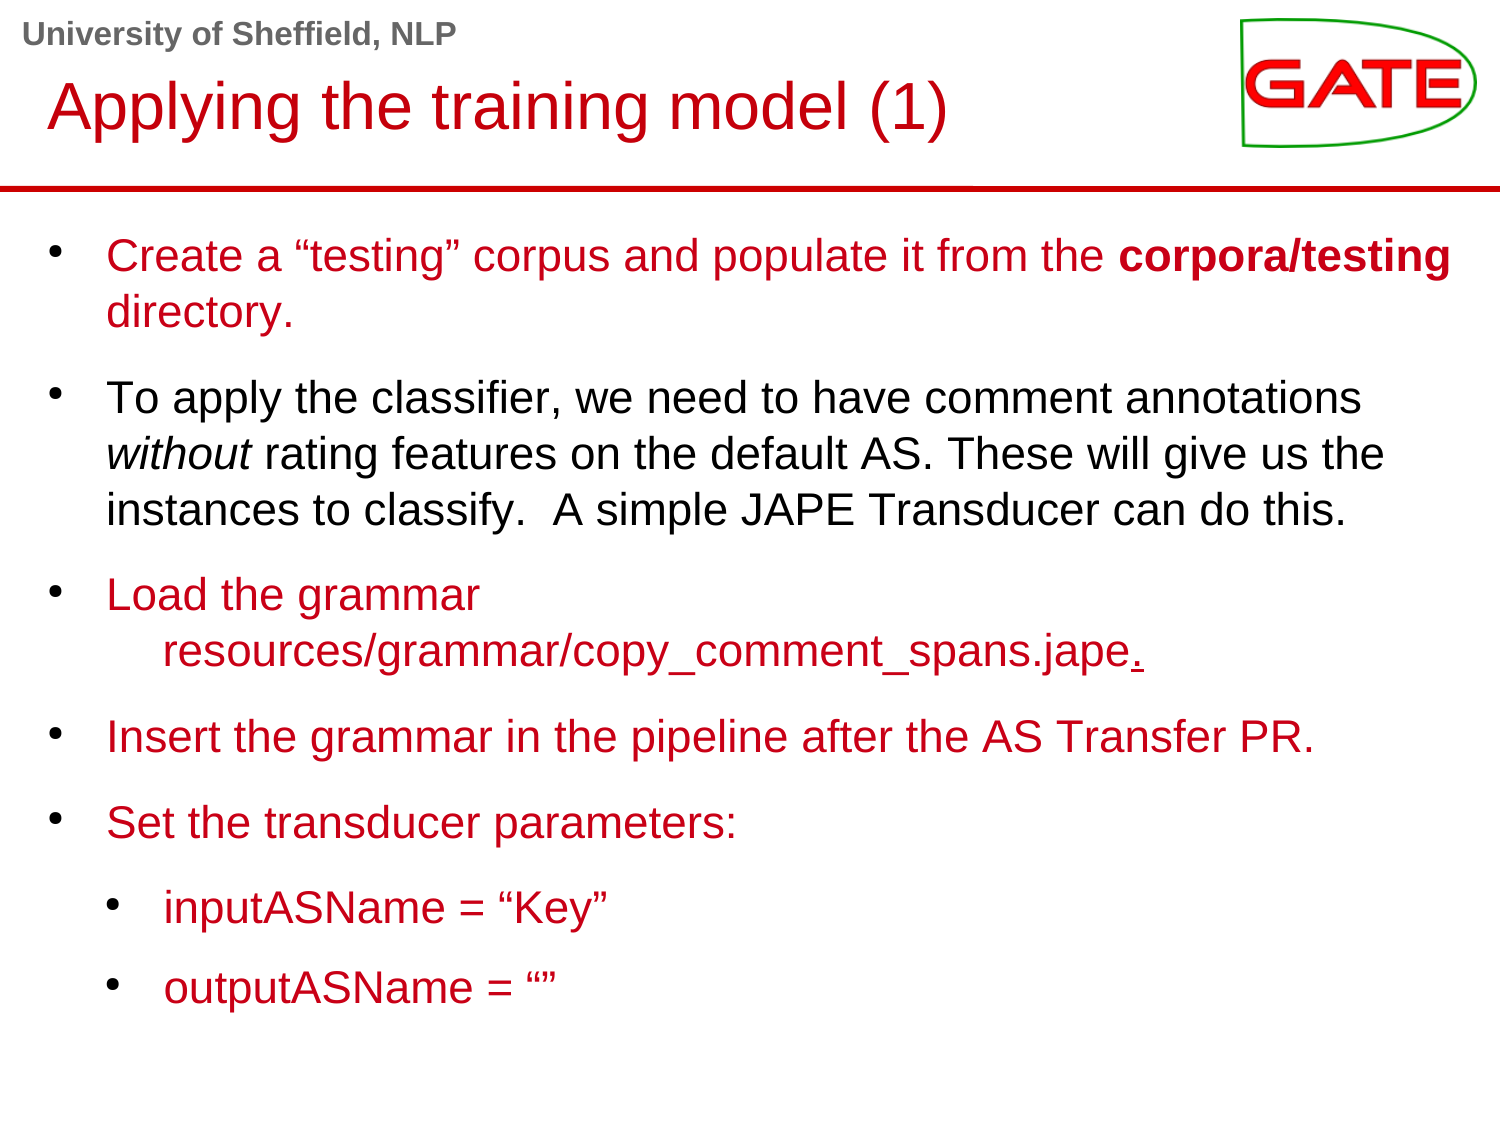

# Applying the training model (1)
Create a “testing” corpus and populate it from the corpora/testing directory.
To apply the classifier, we need to have comment annotations without rating features on the default AS. These will give us the instances to classify. A simple JAPE Transducer can do this.
Load the grammar resources/grammar/copy_comment_spans.jape.
Insert the grammar in the pipeline after the AS Transfer PR.
Set the transducer parameters:
inputASName = “Key”
outputASName = “”